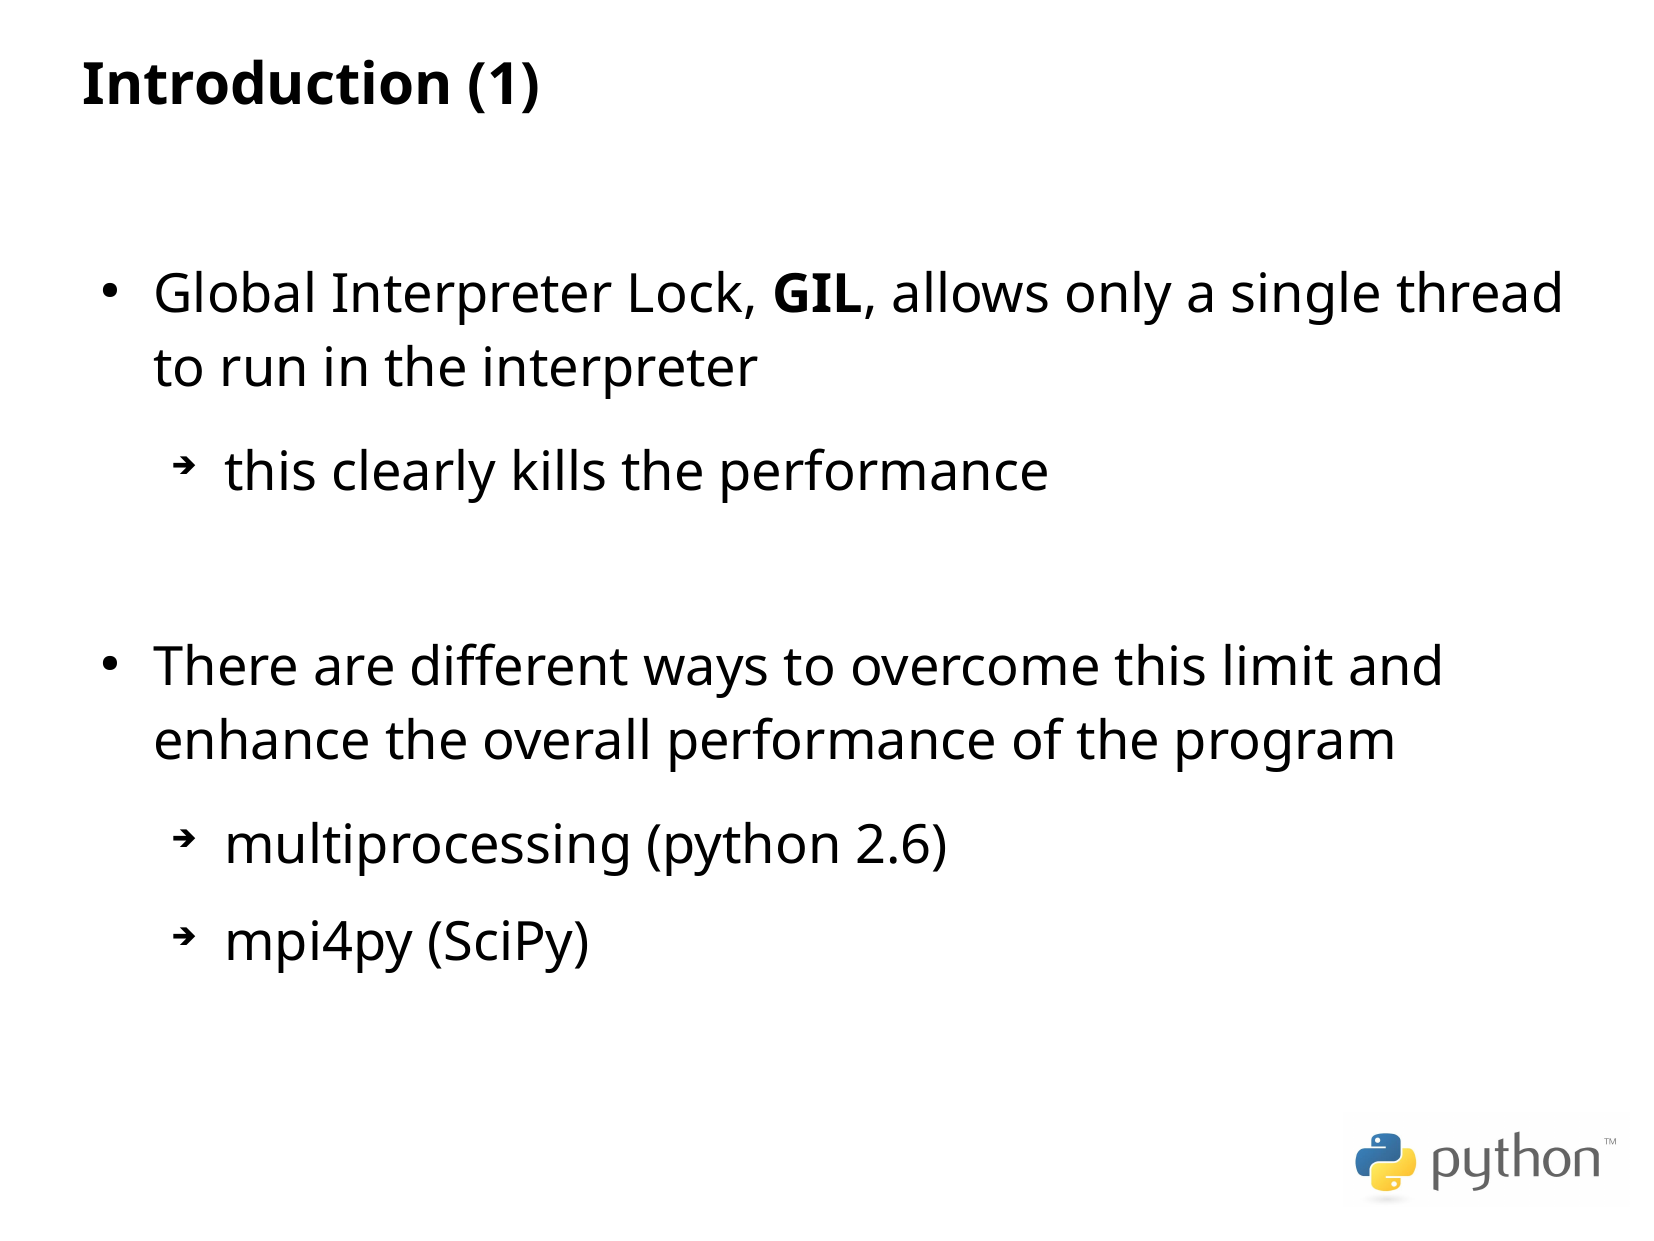

Introduction (1)
# Global Interpreter Lock, GIL, allows only a single thread to run in the interpreter
this clearly kills the performance
There are different ways to overcome this limit and enhance the overall performance of the program
multiprocessing (python 2.6)
mpi4py (SciPy)